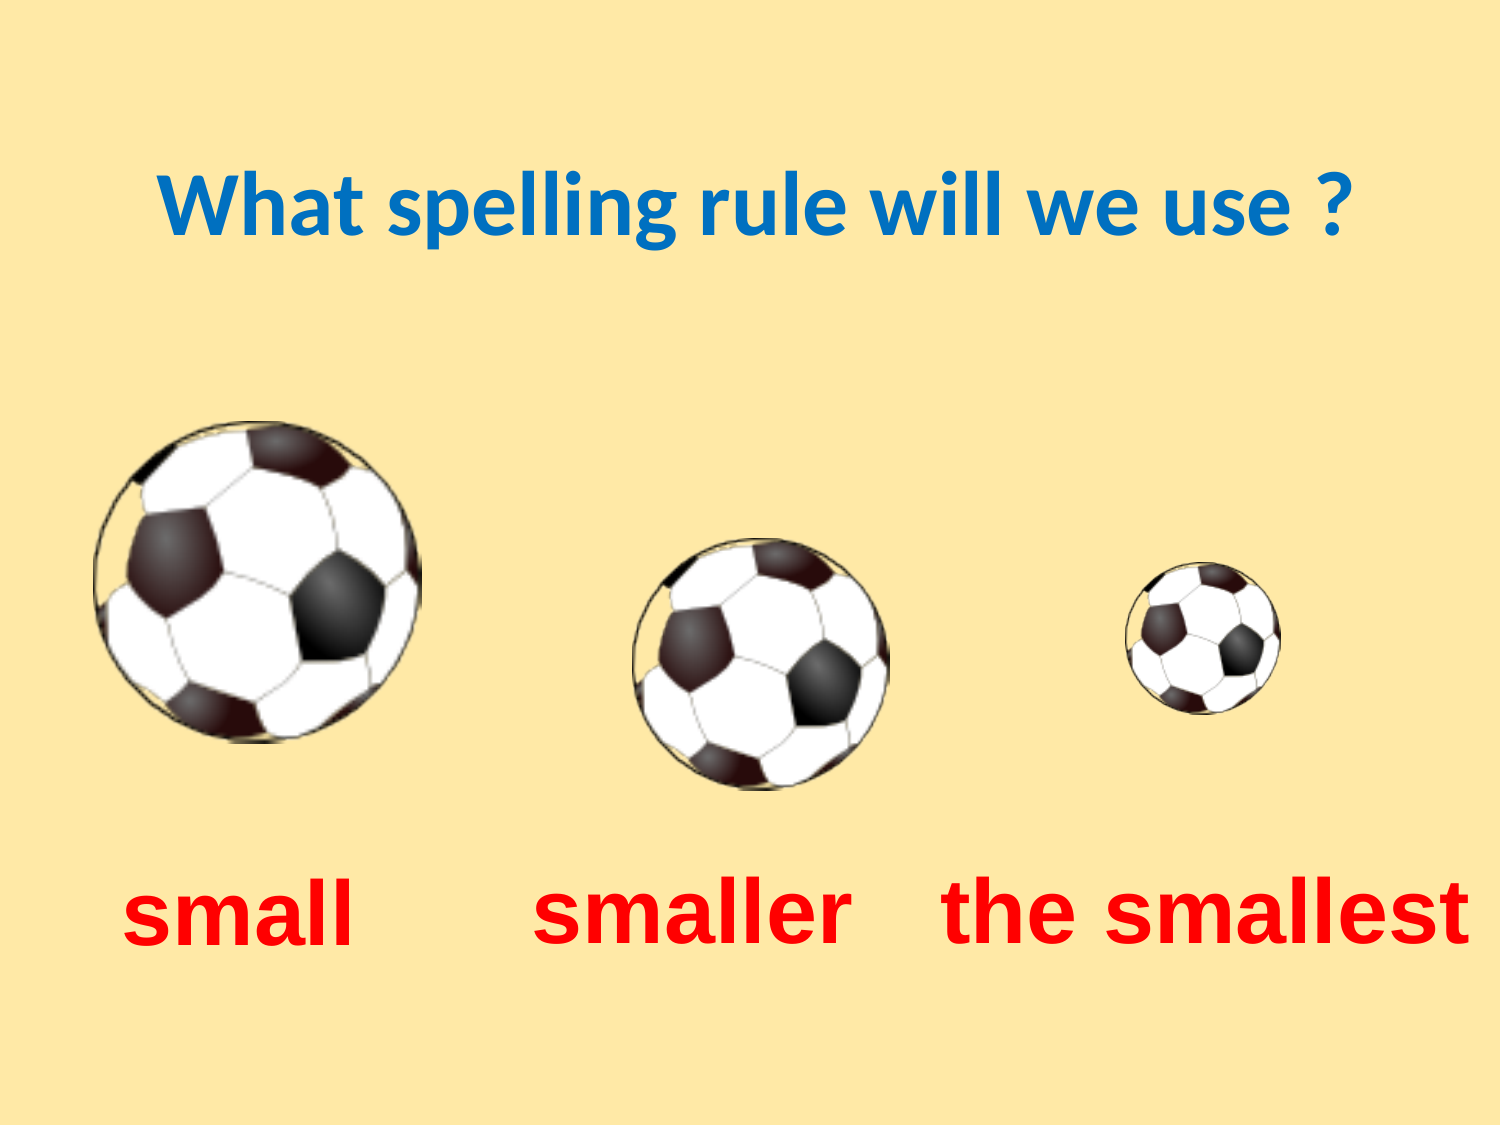

# What spelling rule will we use ?
smaller
the smallest
small